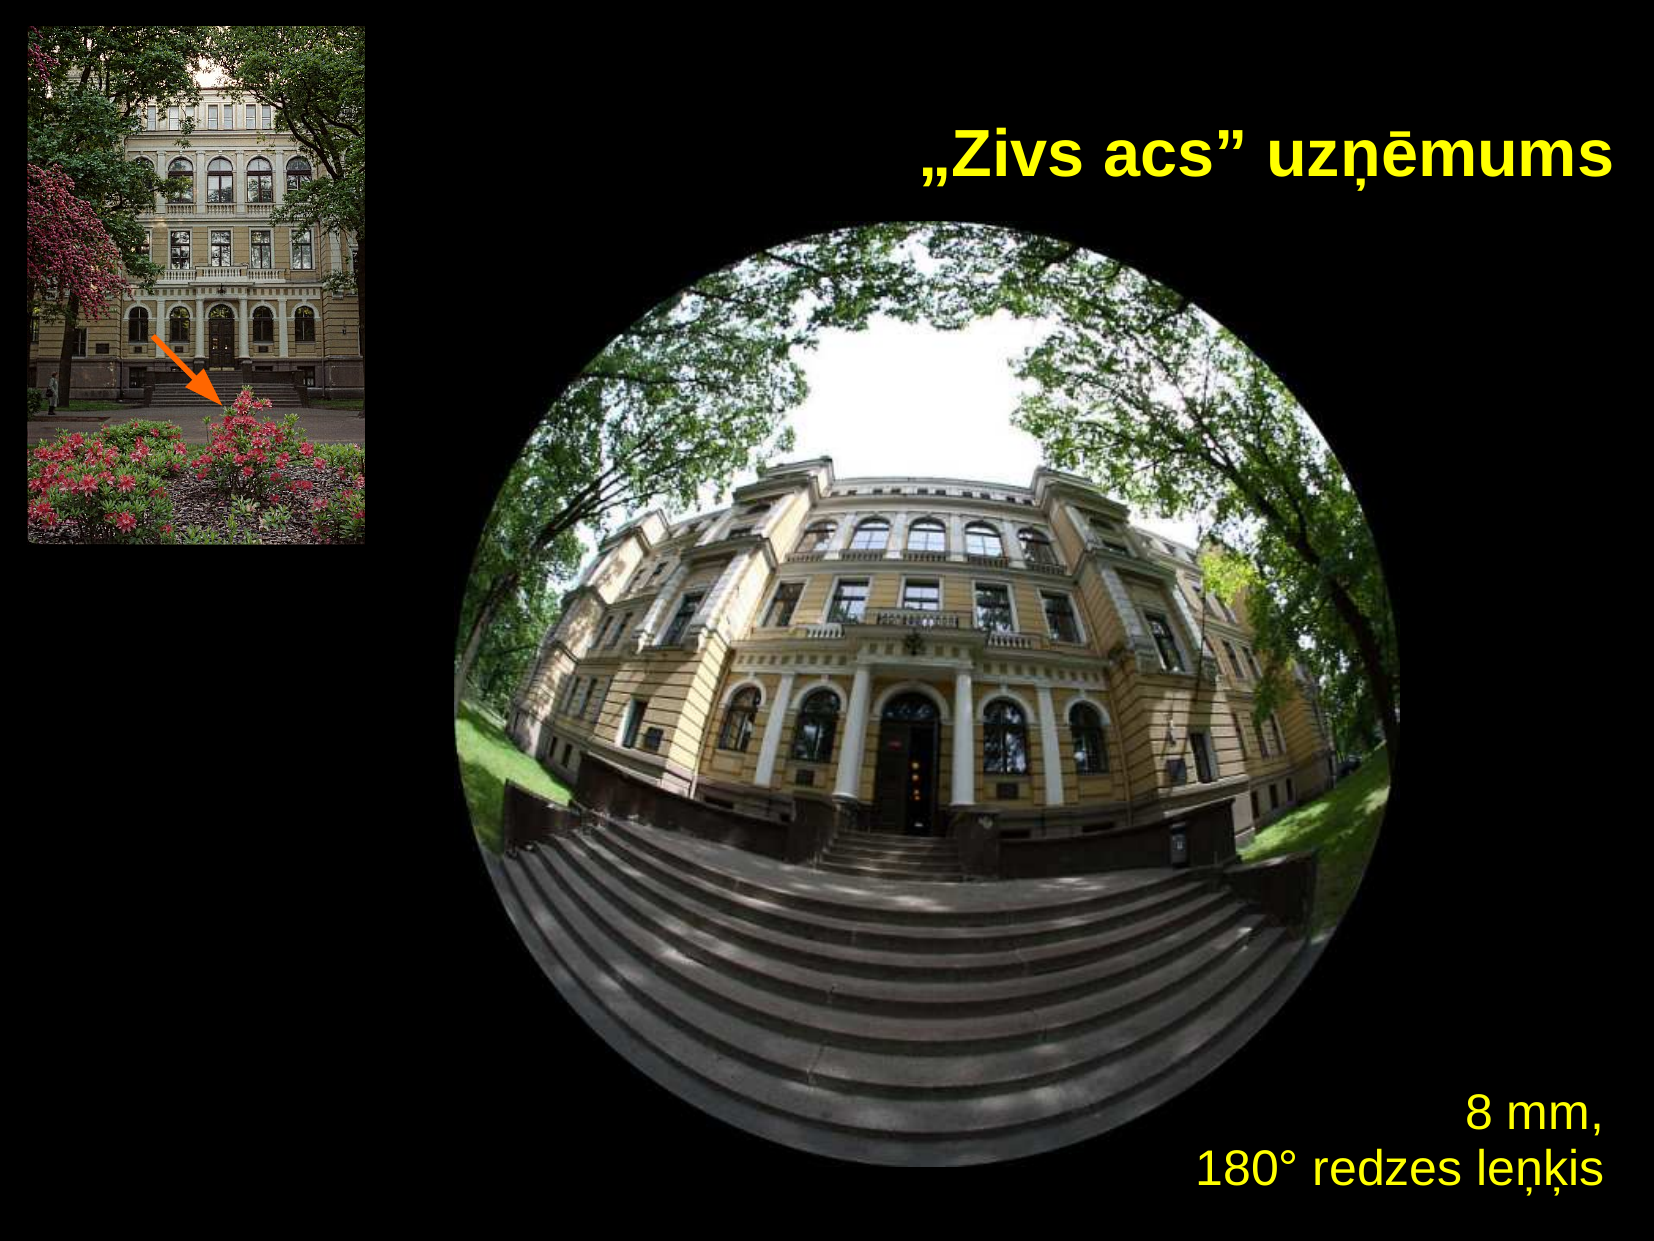

# „Zivs acs” uzņēmums
8 mm,
180° redzes leņķis